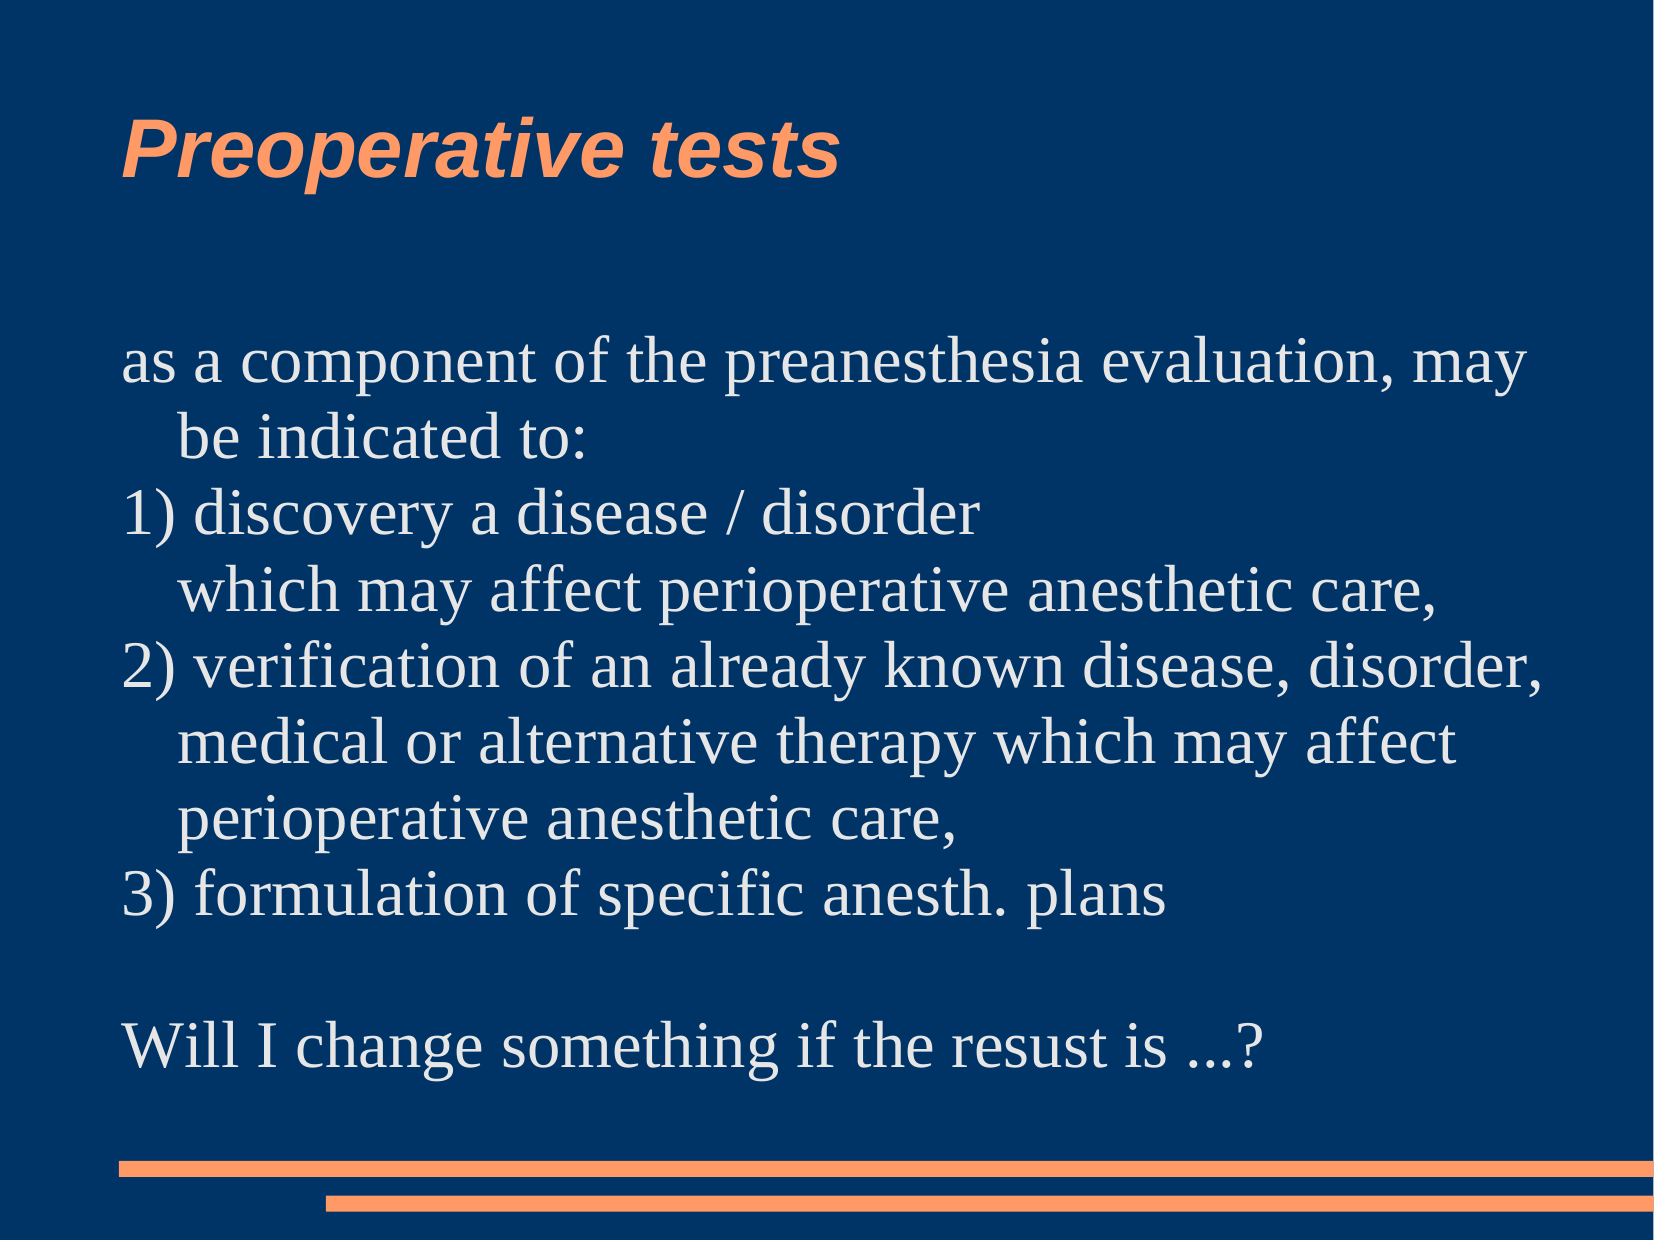

# Preoperative tests
as a component of the preanesthesia evaluation, may be indicated to:
1) discovery a disease / disorder
which may affect perioperative anesthetic care,
2) verification of an already known disease, disorder, medical or alternative therapy which may affect perioperative anesthetic care,
3) formulation of specific anesth. plans
Will I change something if the resust is ...?